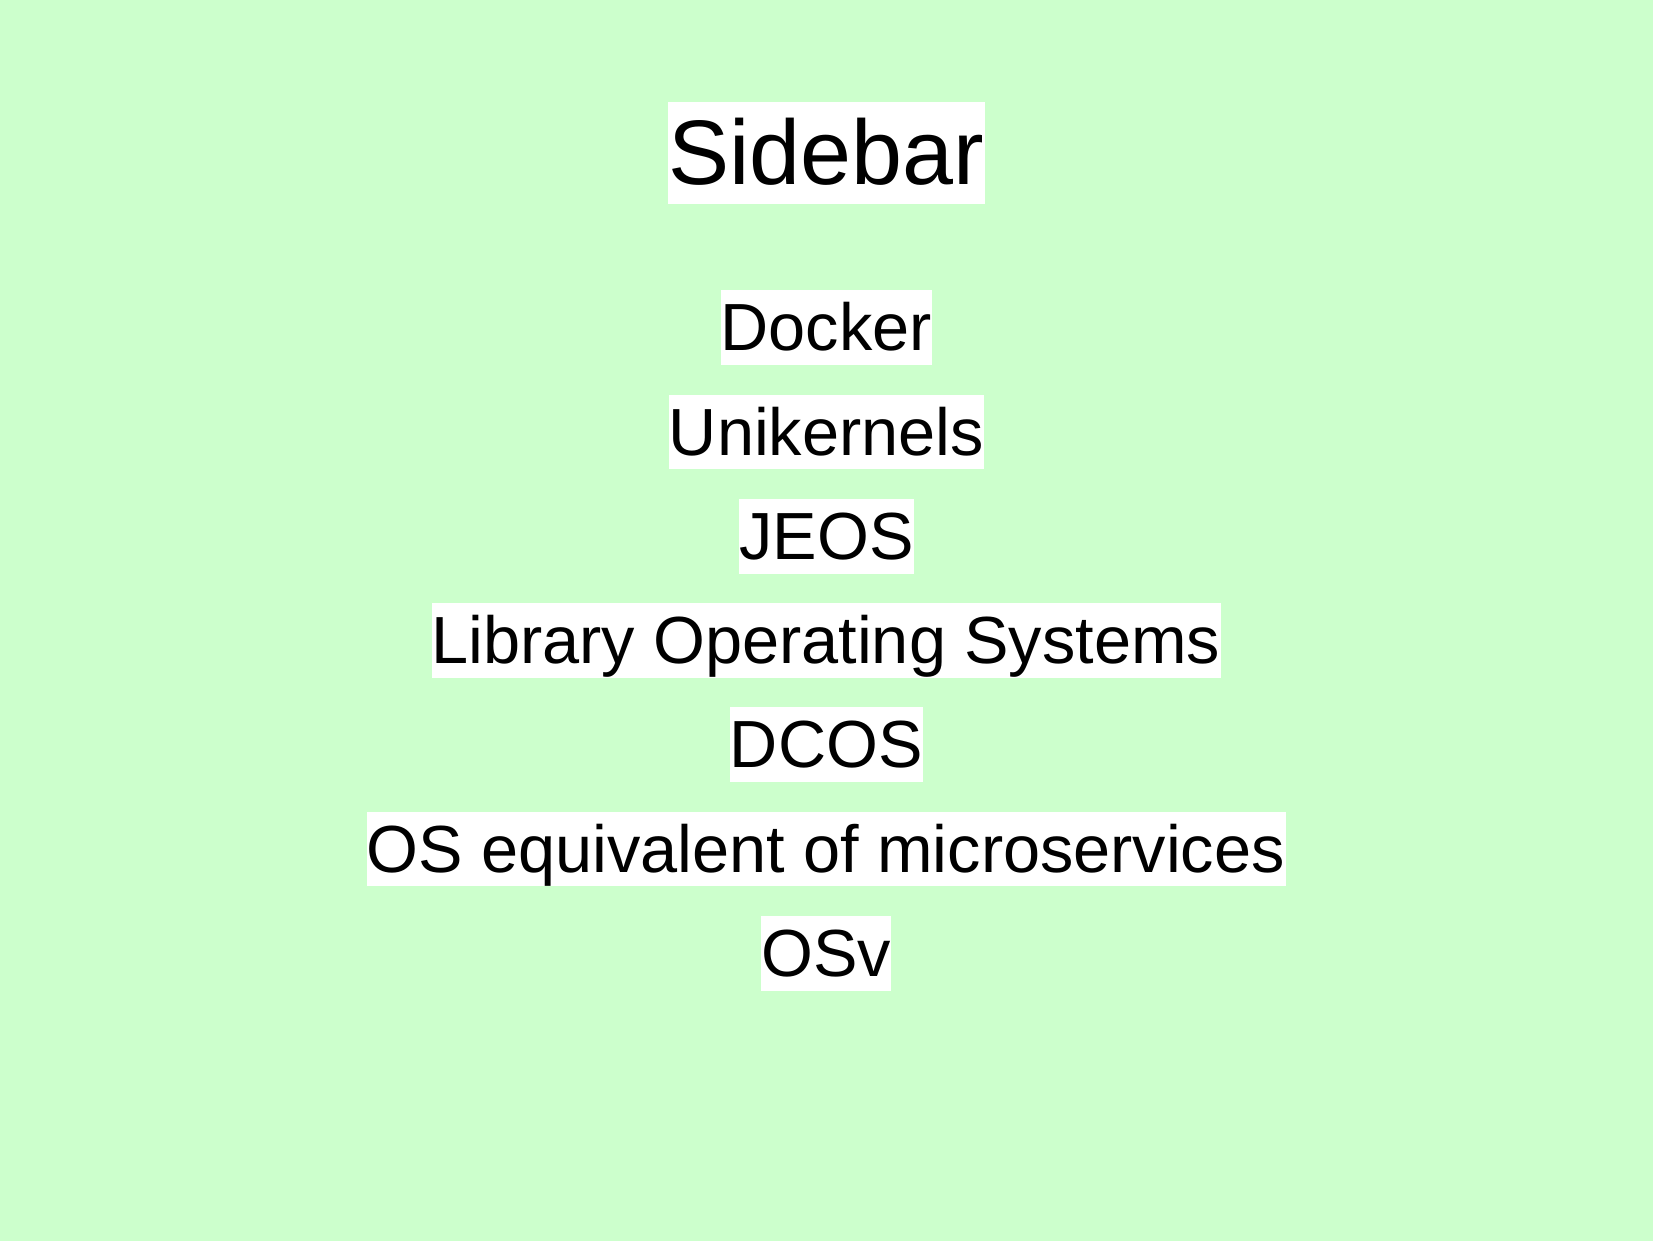

# Sidebar
Docker
Unikernels
JEOS
Library Operating Systems
DCOS
OS equivalent of microservices
OSv